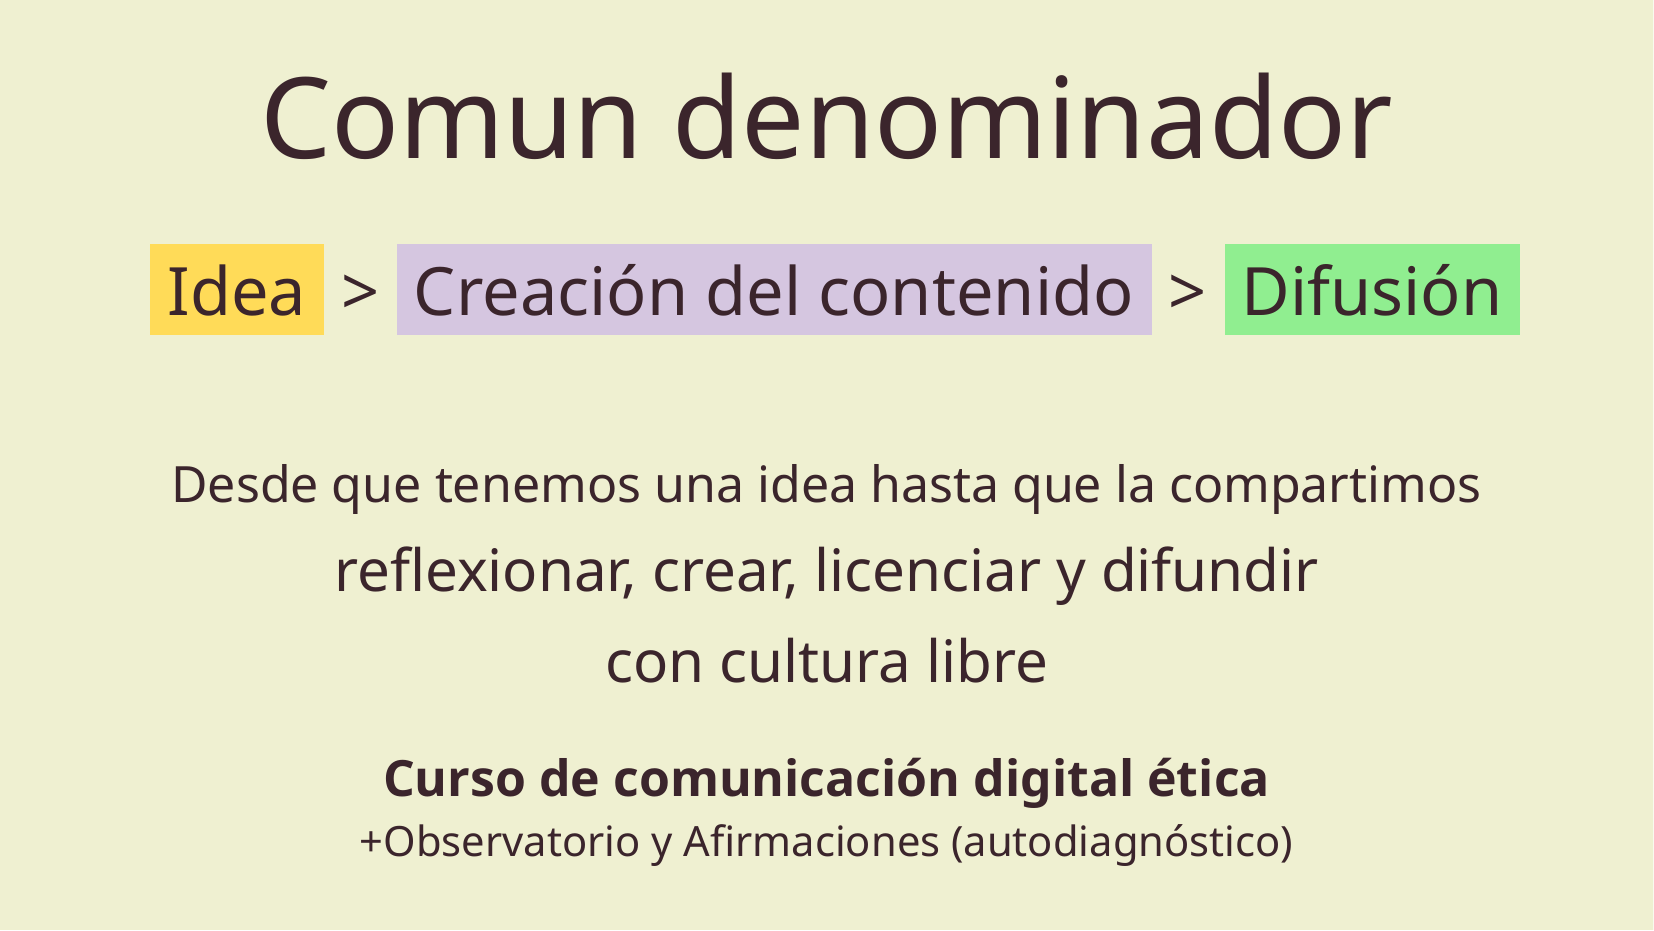

# Comun denominador
 Idea > Creación del contenido > Difusión
Desde que tenemos una idea hasta que la compartimos
reflexionar, crear, licenciar y difundir
con cultura libre
Curso de comunicación digital ética
+Observatorio y Afirmaciones (autodiagnóstico)